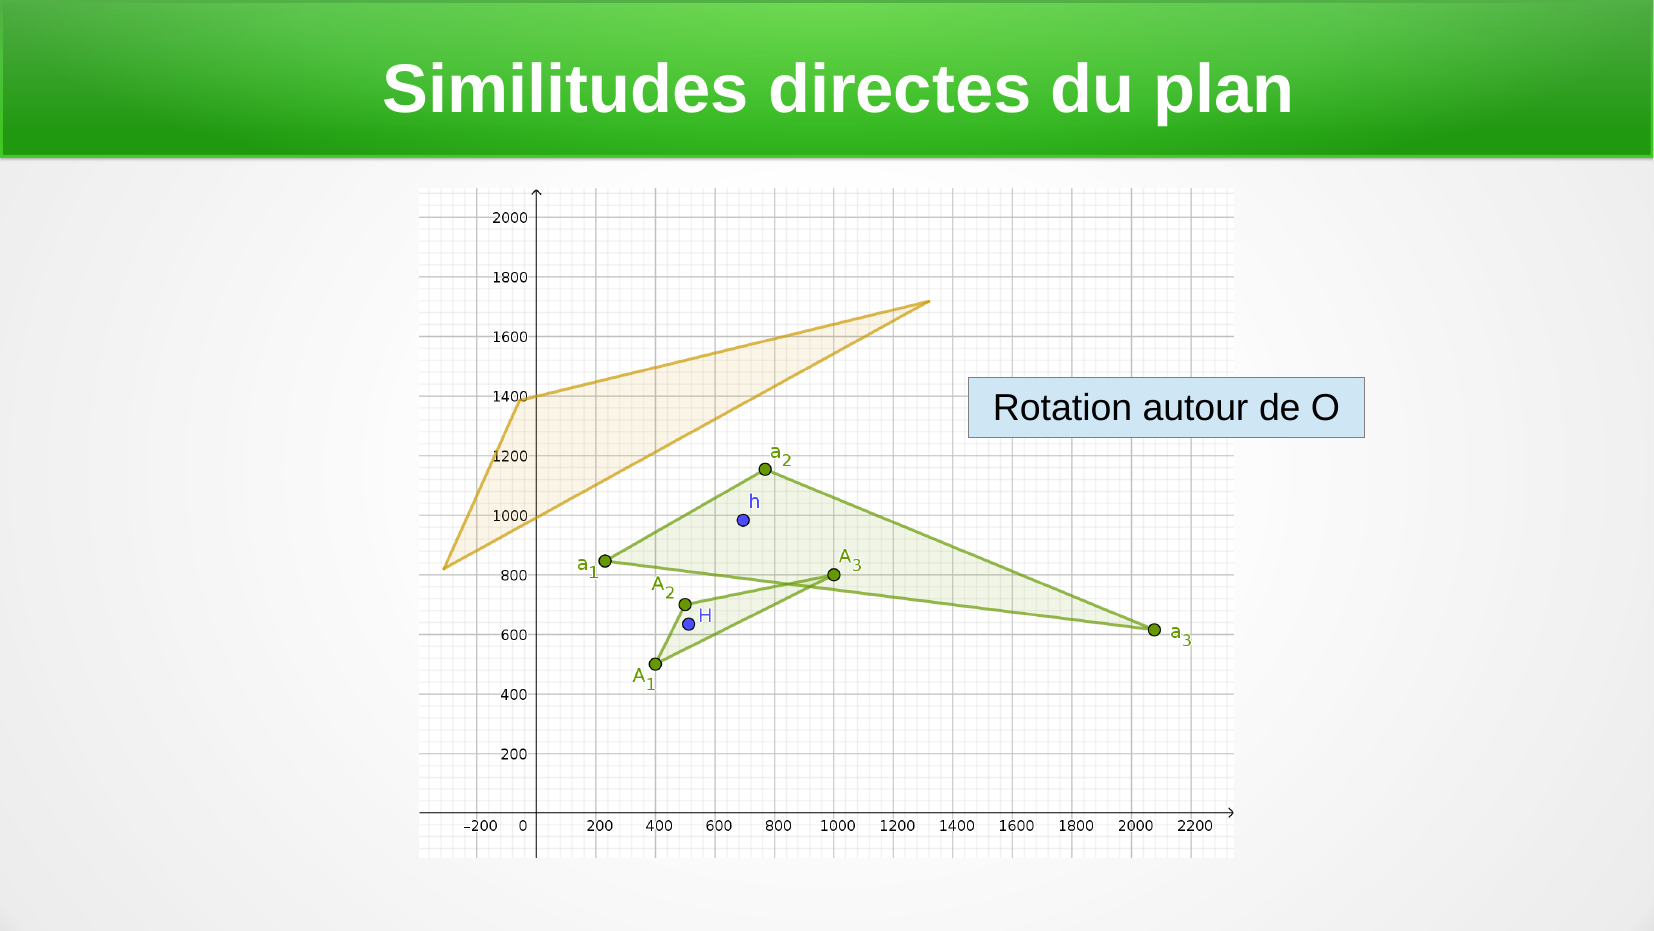

# Similitudes directes du plan
Rotation autour de O